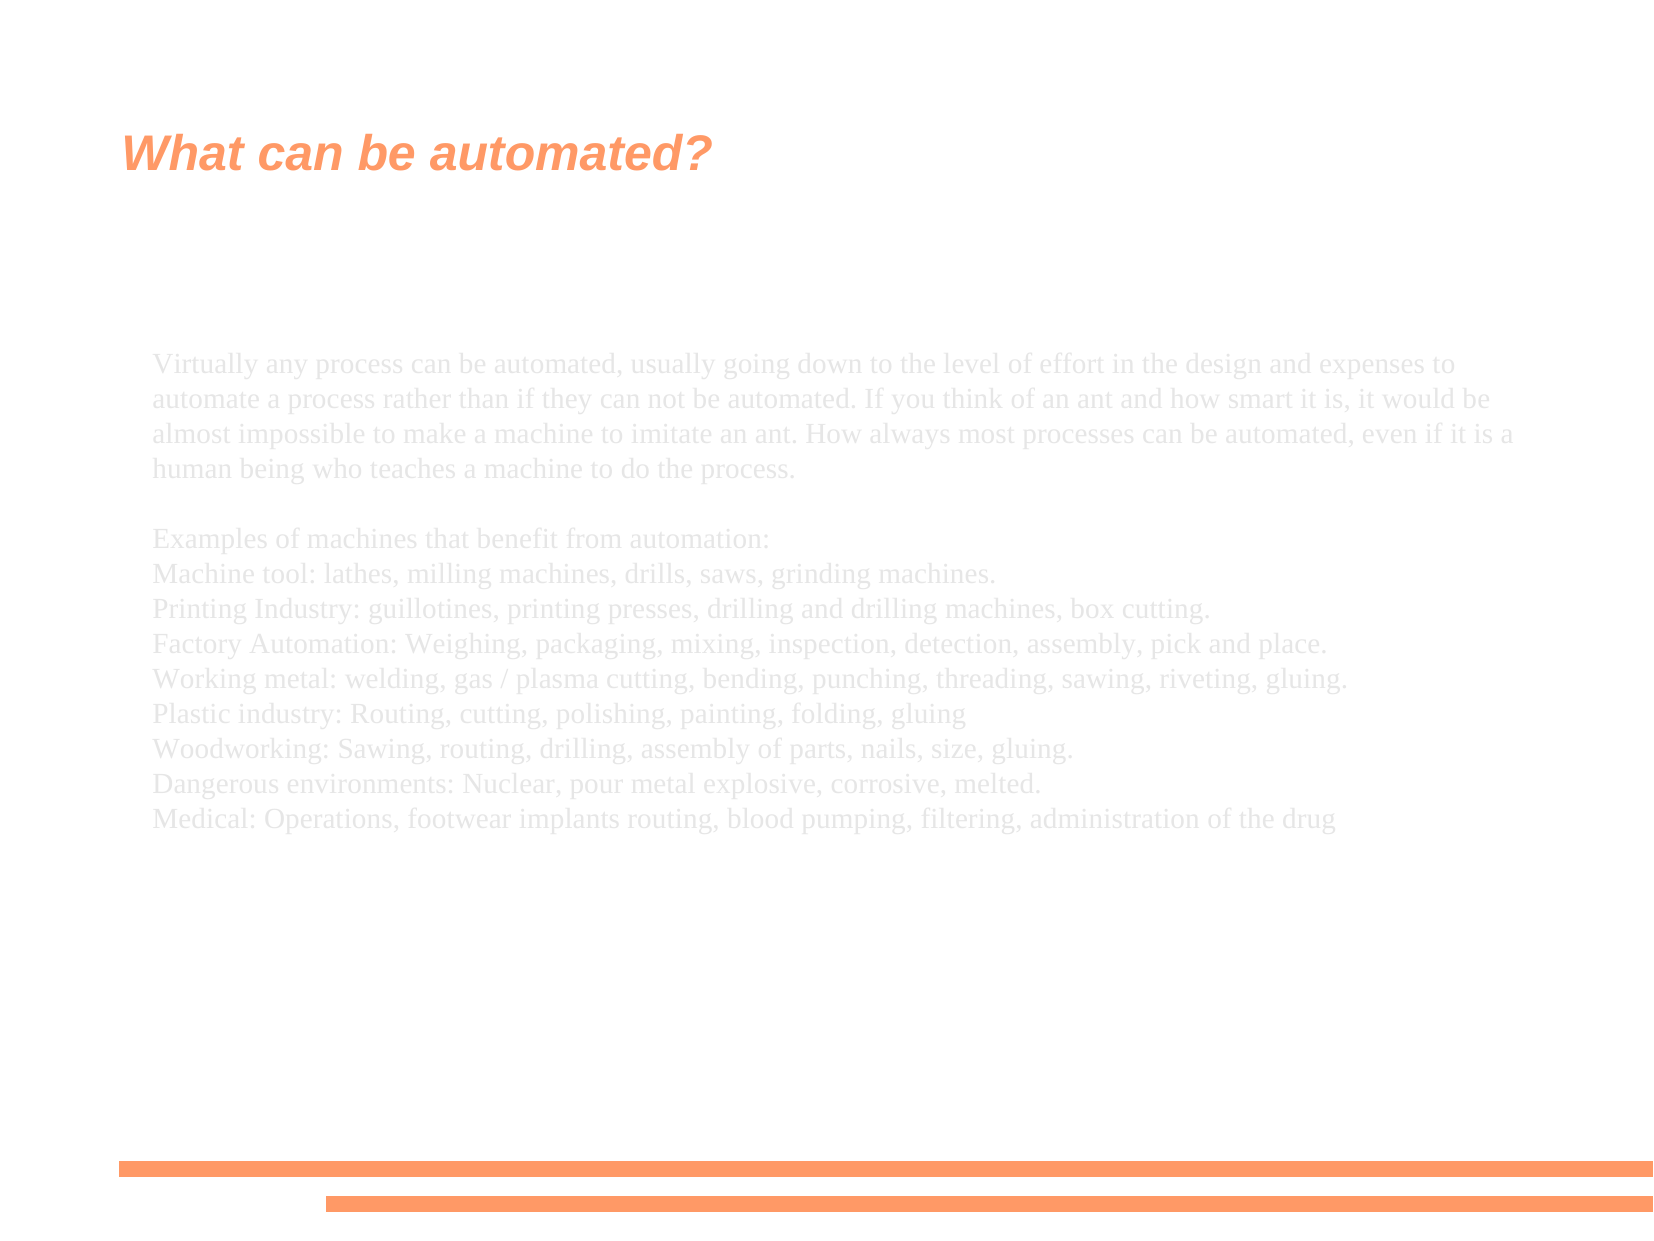

# What can be automated?
Virtually any process can be automated, usually going down to the level of effort in the design and expenses to automate a process rather than if they can not be automated. If you think of an ant and how smart it is, it would be almost impossible to make a machine to imitate an ant. How always most processes can be automated, even if it is a human being who teaches a machine to do the process.
Examples of machines that benefit from automation:
Machine tool: lathes, milling machines, drills, saws, grinding machines.
Printing Industry: guillotines, printing presses, drilling and drilling machines, box cutting.
Factory Automation: Weighing, packaging, mixing, inspection, detection, assembly, pick and place.
Working metal: welding, gas / plasma cutting, bending, punching, threading, sawing, riveting, gluing.
Plastic industry: Routing, cutting, polishing, painting, folding, gluing
Woodworking: Sawing, routing, drilling, assembly of parts, nails, size, gluing.
Dangerous environments: Nuclear, pour metal explosive, corrosive, melted.
Medical: Operations, footwear implants routing, blood pumping, filtering, administration of the drug